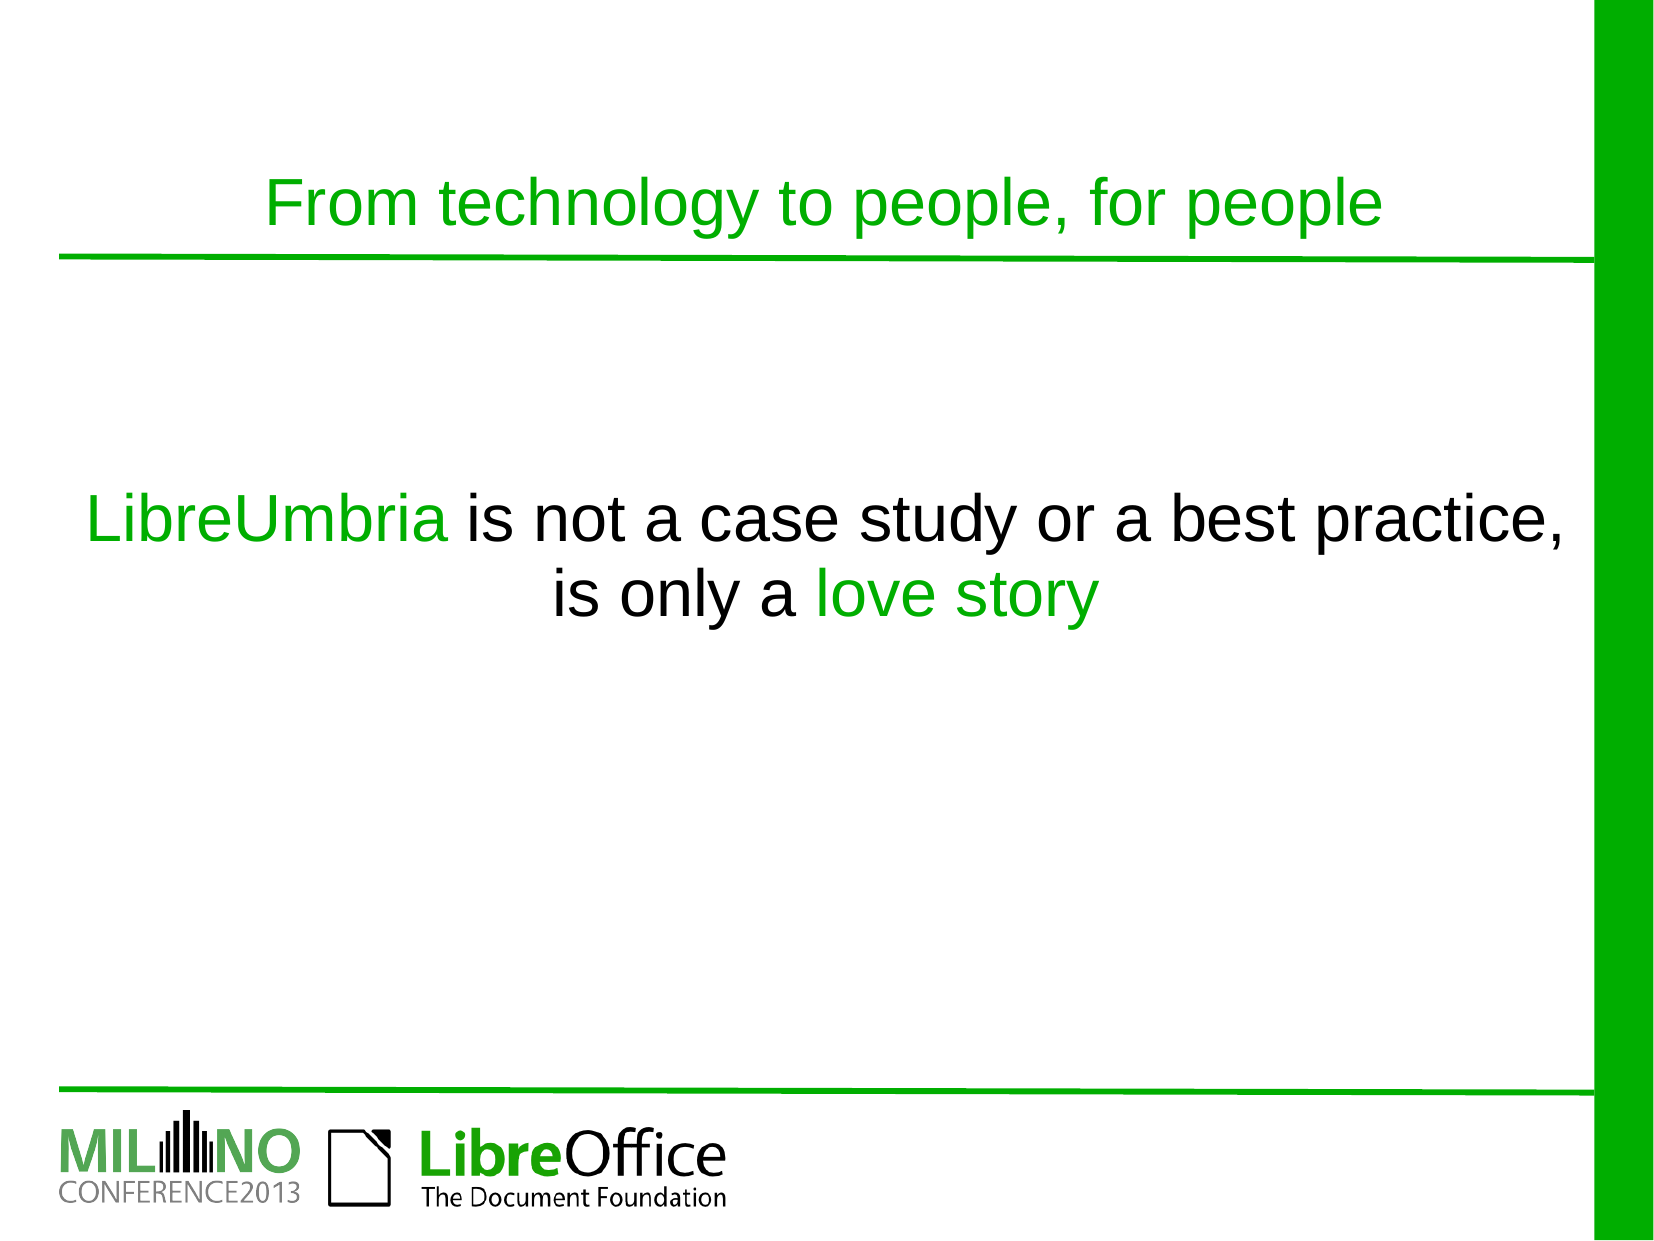

From technology to people, for people
# LibreUmbria is not a case study or a best practice, is only a love story